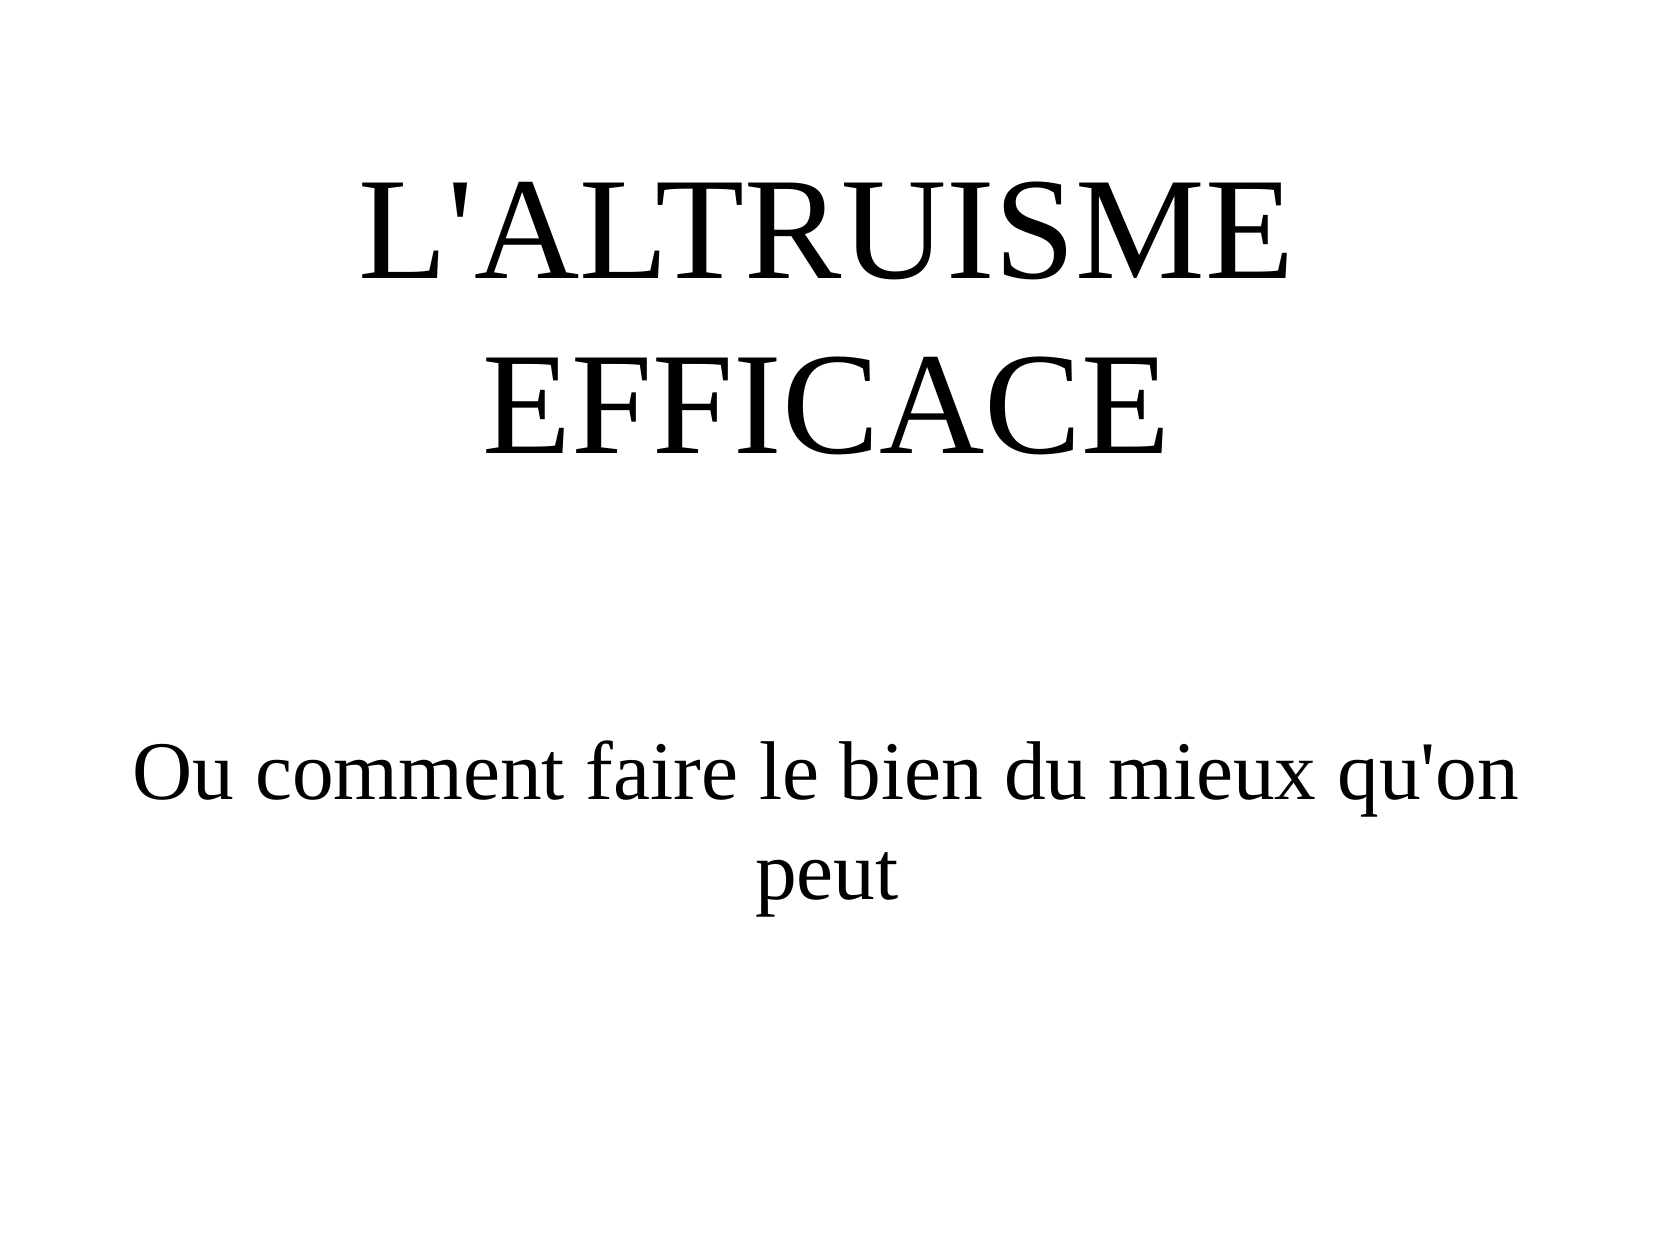

# L'ALTRUISME EFFICACE
Ou comment faire le bien du mieux qu'on peut